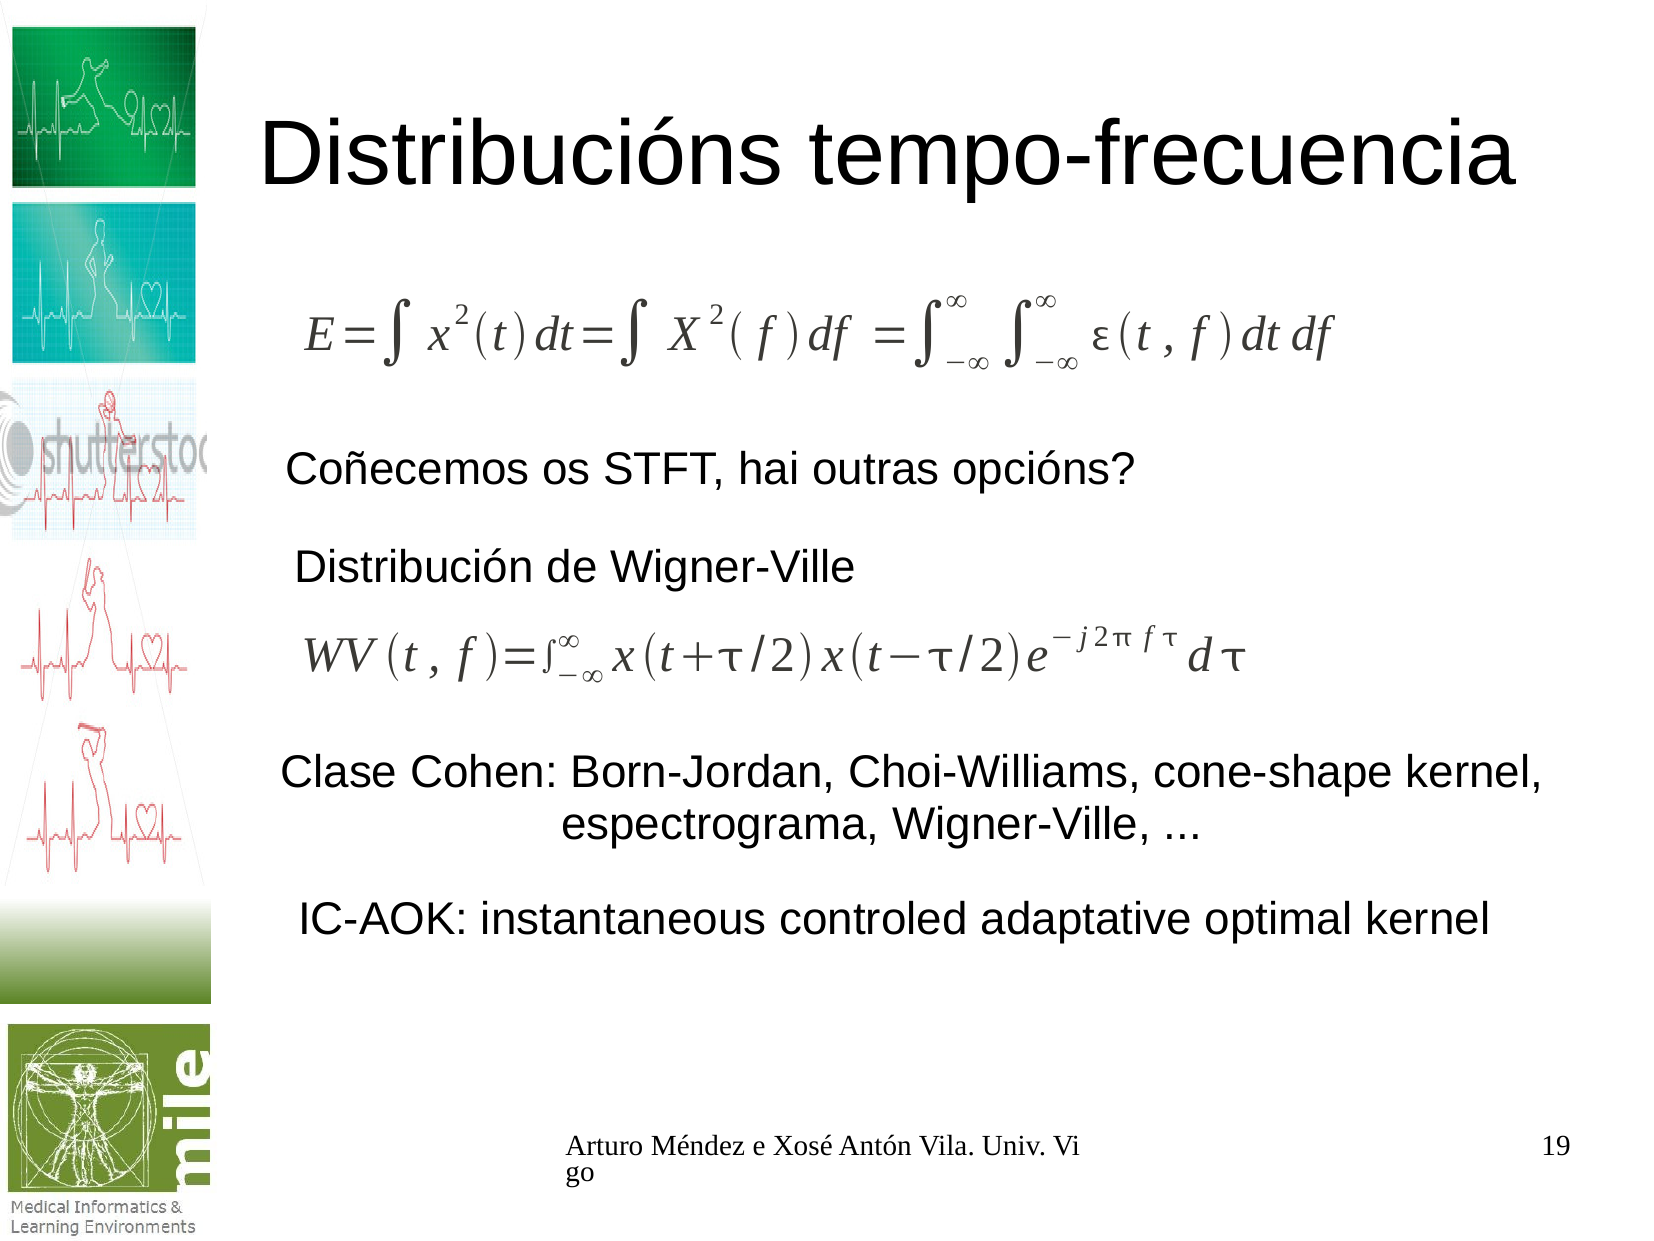

# Distribucións tempo-frecuencia
Coñecemos os STFT, hai outras opcións?
Distribución de Wigner-Ville
Clase Cohen: Born-Jordan, Choi-Williams, cone-shape kernel,
 espectrograma, Wigner-Ville, ...
IC-AOK: instantaneous controled adaptative optimal kernel
Arturo Méndez e Xosé Antón Vila. Univ. Vigo
19